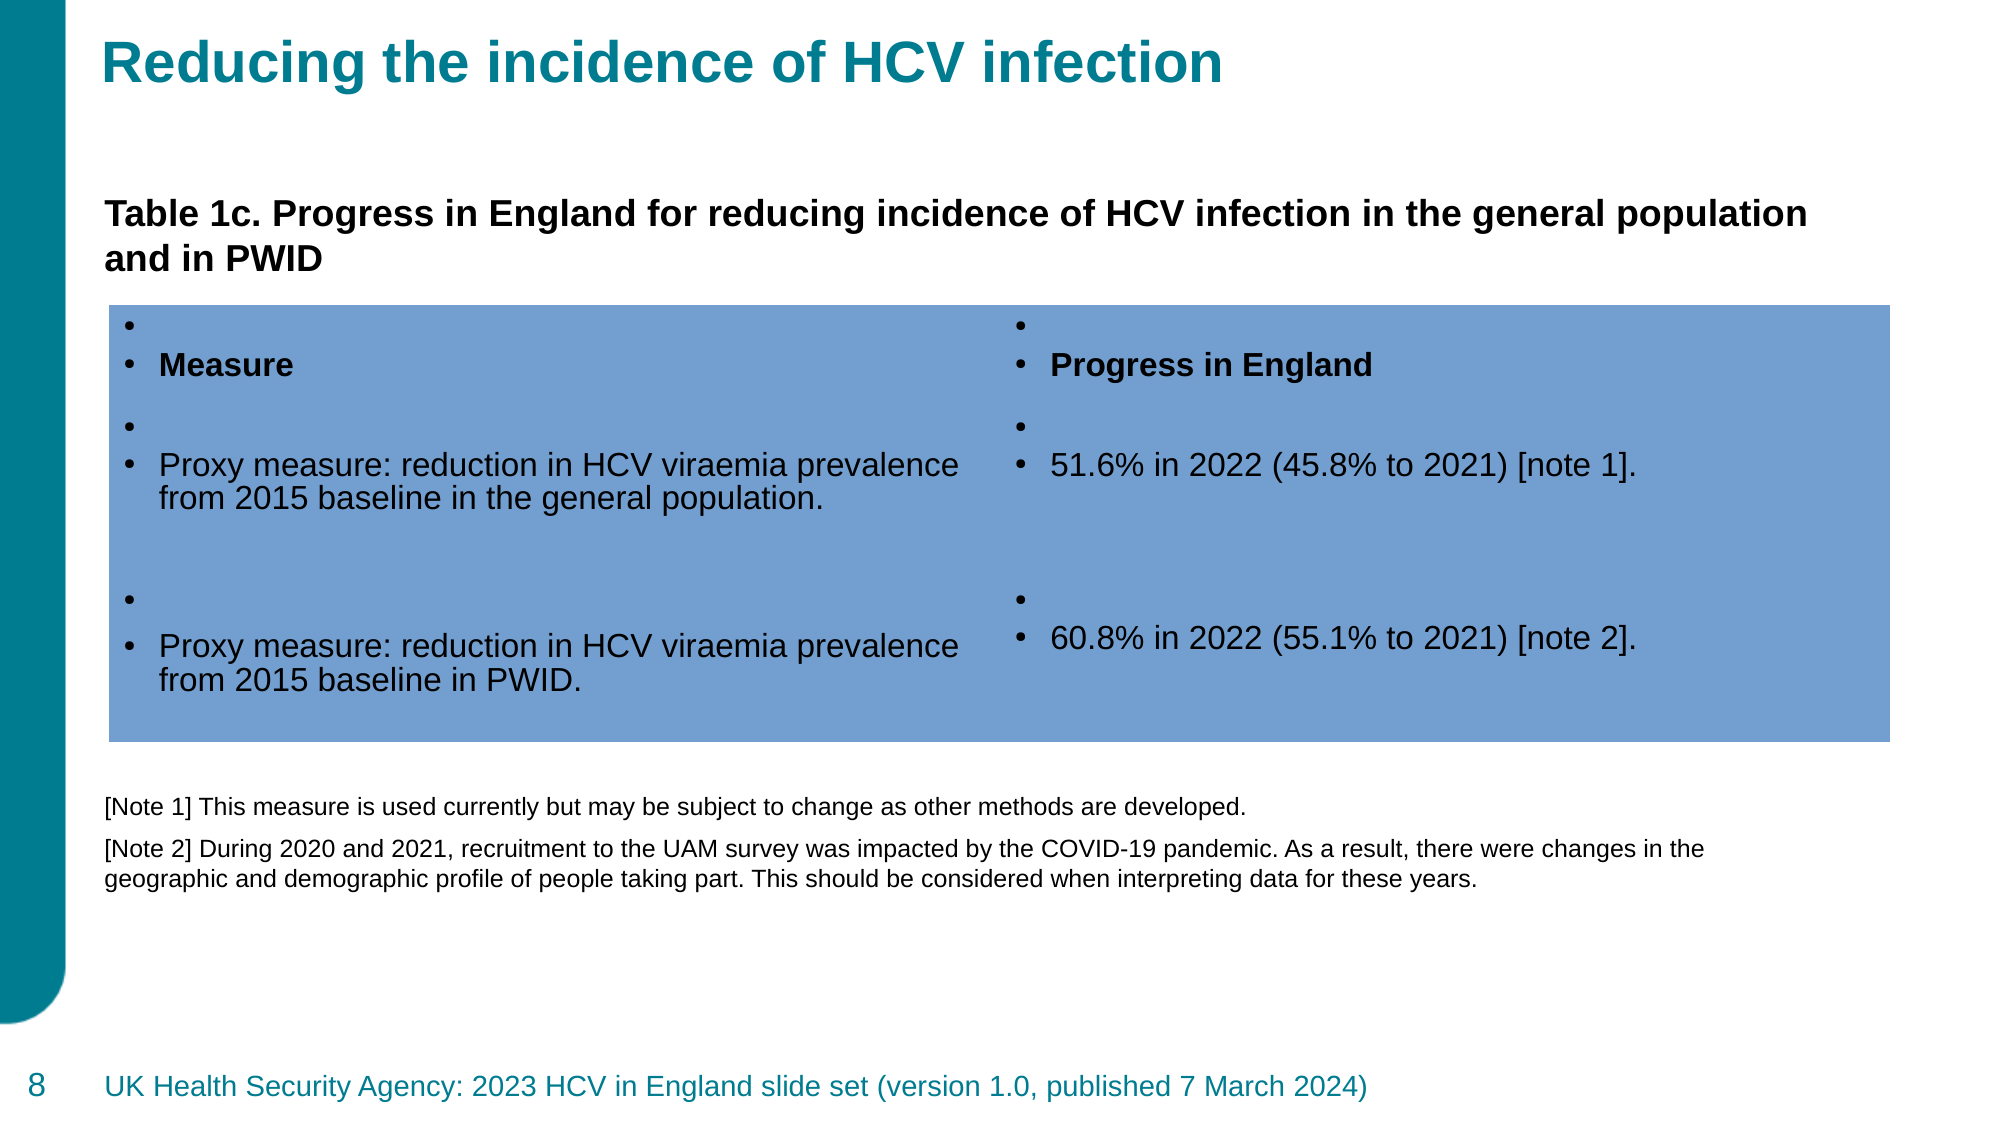

# Reducing the incidence of HCV infection
Table 1c. Progress in England for reducing incidence of HCV infection in the general population
and in PWID
| Measure | Progress in England |
| --- | --- |
| Proxy measure: reduction in HCV viraemia prevalence from 2015 baseline in the general population. | 51.6% in 2022 (45.8% to 2021) [note 1]. |
| Proxy measure: reduction in HCV viraemia prevalence from 2015 baseline in PWID. | 60.8% in 2022 (55.1% to 2021) [note 2]. |
[Note 1] This measure is used currently but may be subject to change as other methods are developed.
[Note 2] During 2020 and 2021, recruitment to the UAM survey was impacted by the COVID-19 pandemic. As a result, there were changes in the geographic and demographic profile of people taking part. This should be considered when interpreting data for these years.
UK Health Security Agency: 2023 HCV in England slide set (version 1.0, published 7 March 2024)
8